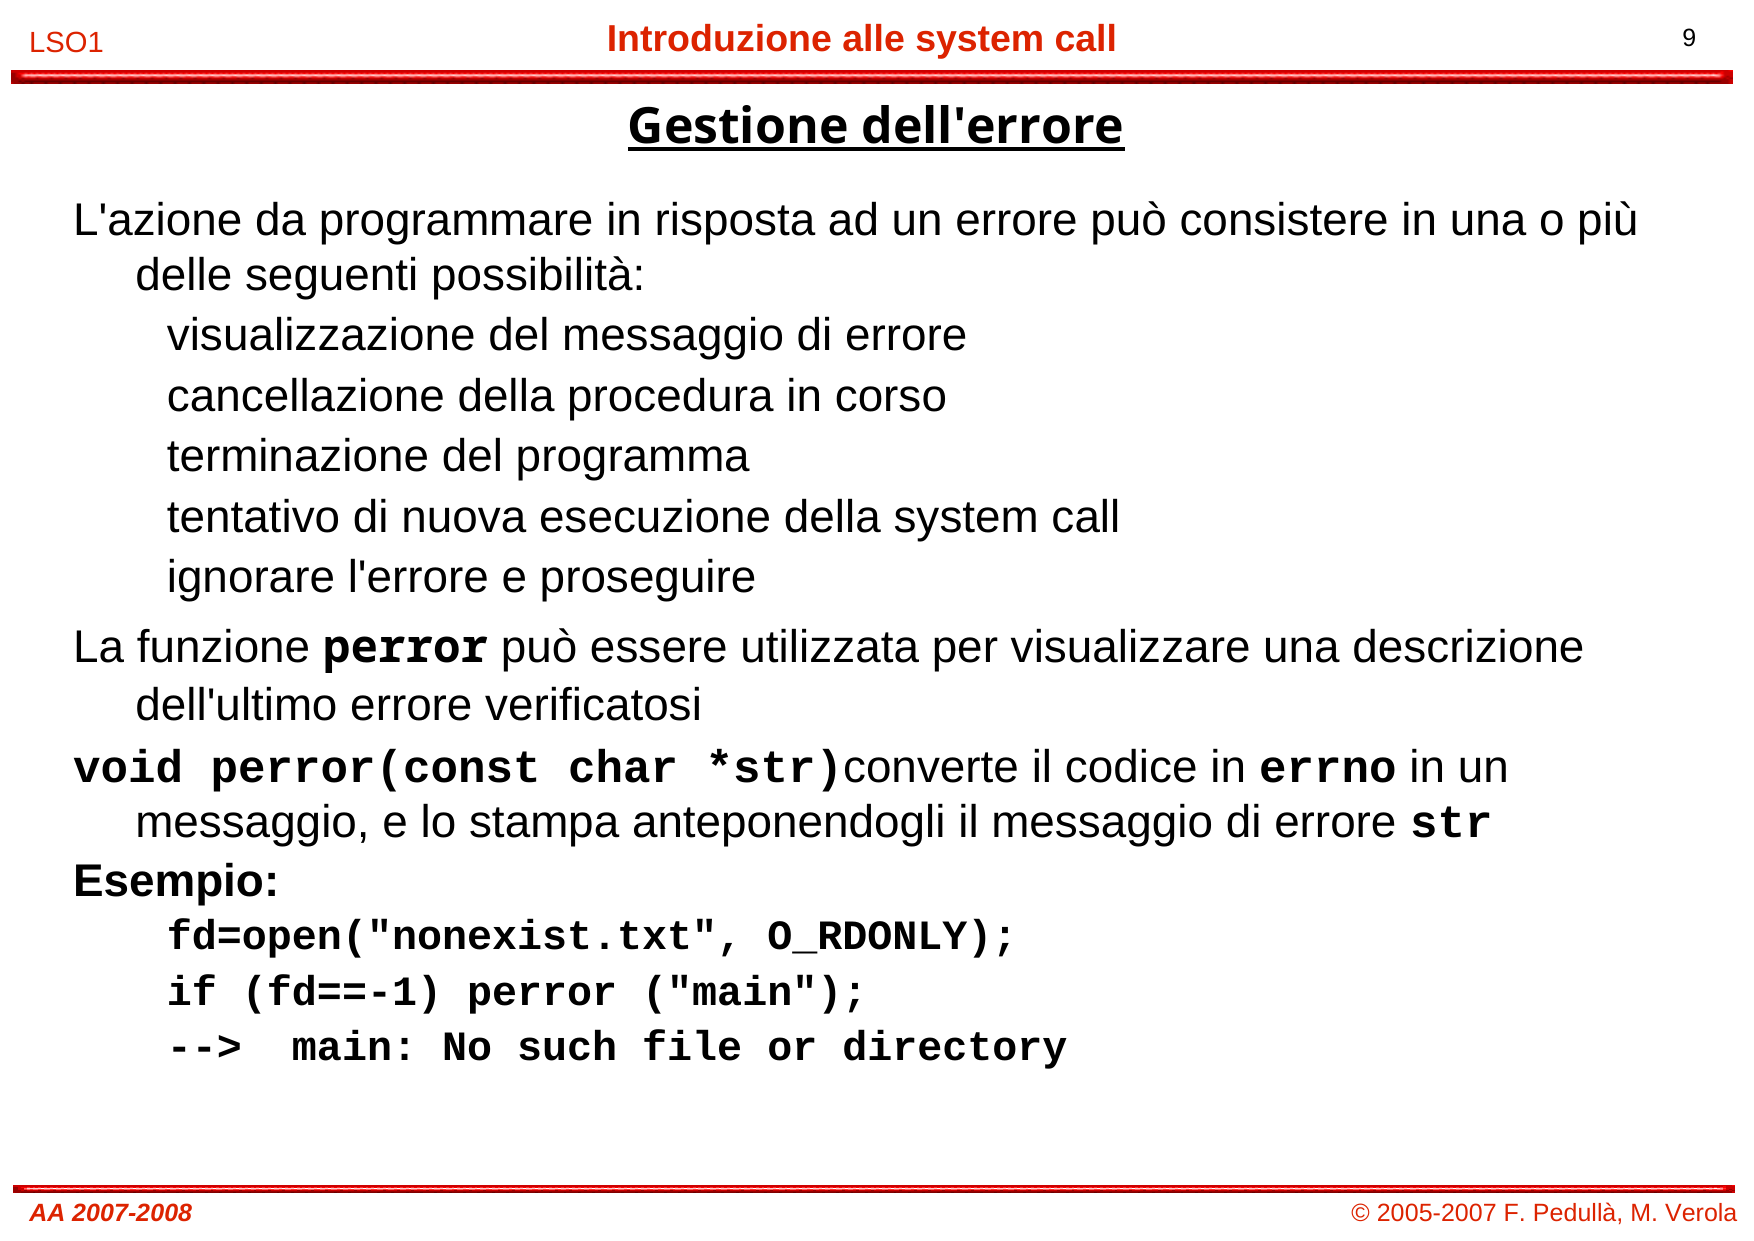

Gestione dell'errore
# L'azione da programmare in risposta ad un errore può consistere in una o più delle seguenti possibilità:
visualizzazione del messaggio di errore
cancellazione della procedura in corso
terminazione del programma
tentativo di nuova esecuzione della system call
ignorare l'errore e proseguire
La funzione perror può essere utilizzata per visualizzare una descrizione dell'ultimo errore verificatosi
void perror(const char *str)converte il codice in errno in un messaggio, e lo stampa anteponendogli il messaggio di errore str
Esempio:
fd=open("nonexist.txt", O_RDONLY);
if (fd==-1) perror ("main");
--> main: No such file or directory